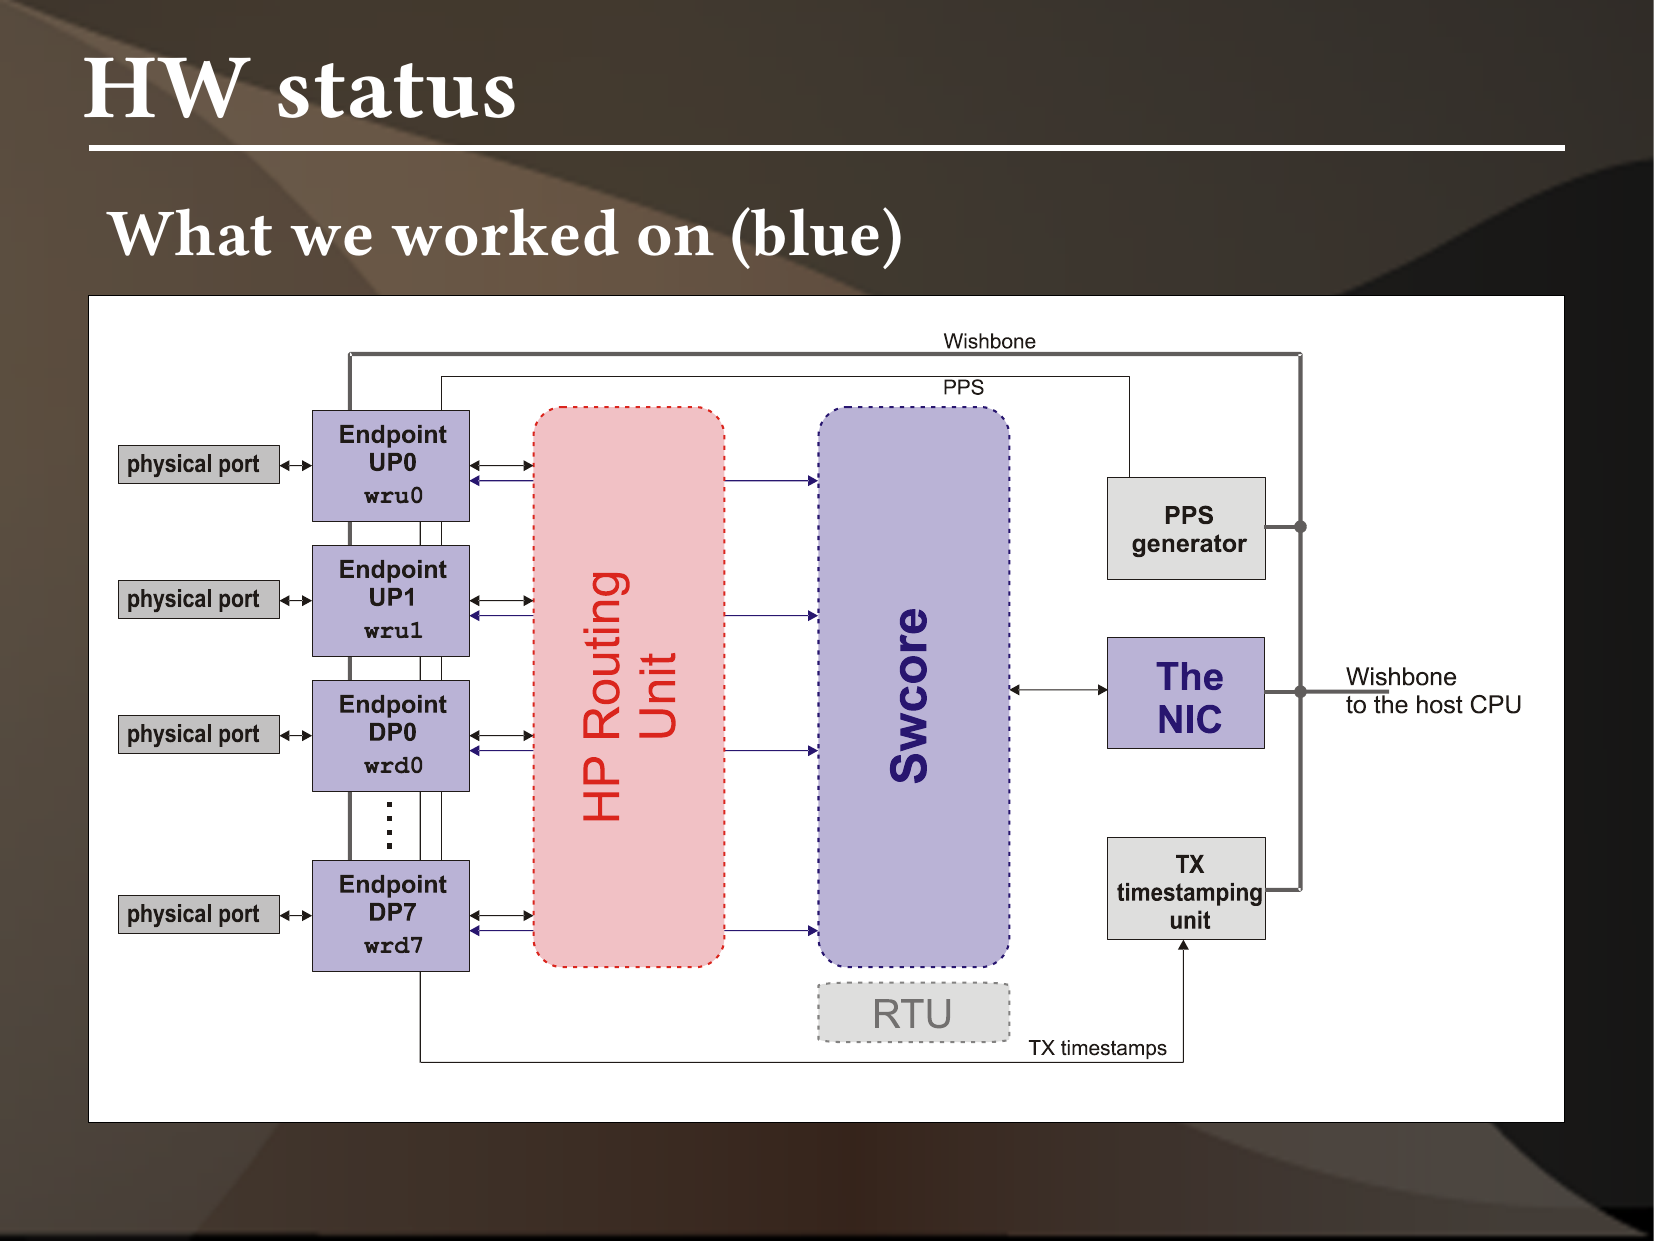

# HW status
What we worked on (blue)